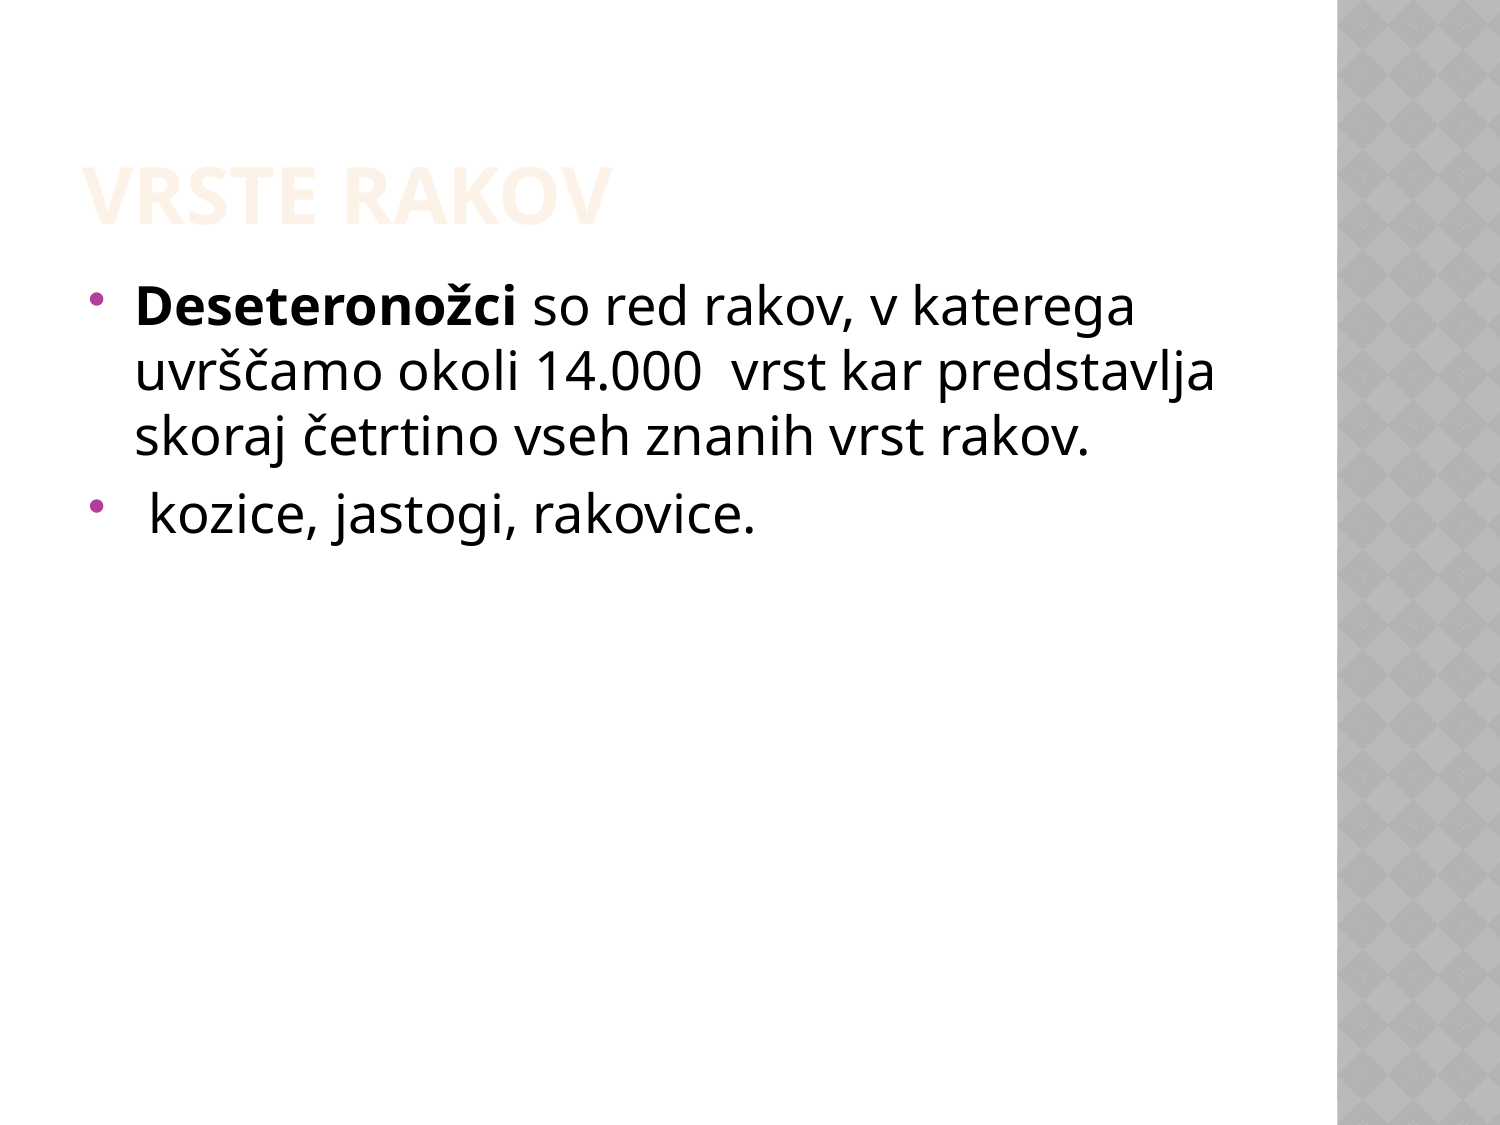

# VRSTE RAKOV
Deseteronožci so red rakov, v katerega uvrščamo okoli 14.000  vrst kar predstavlja skoraj četrtino vseh znanih vrst rakov.
 kozice, jastogi, rakovice.